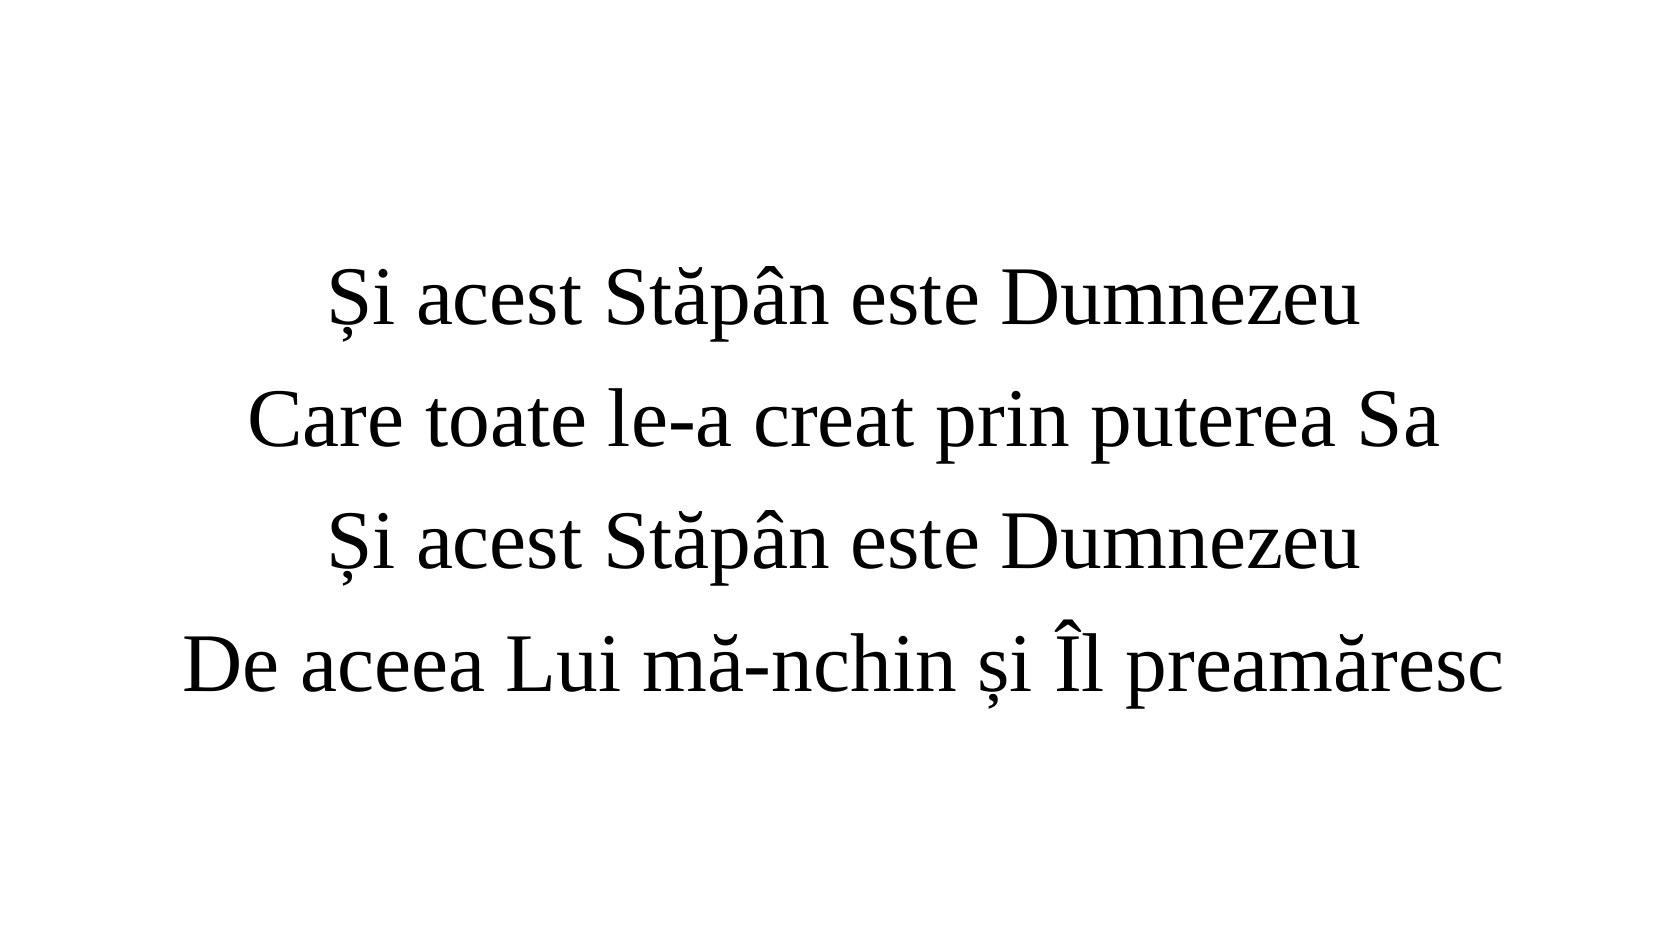

# Și acest Stăpân este Dumnezeu
Care toate le-a creat prin puterea Sa
Și acest Stăpân este Dumnezeu
De aceea Lui mă-nchin și Îl preamăresc